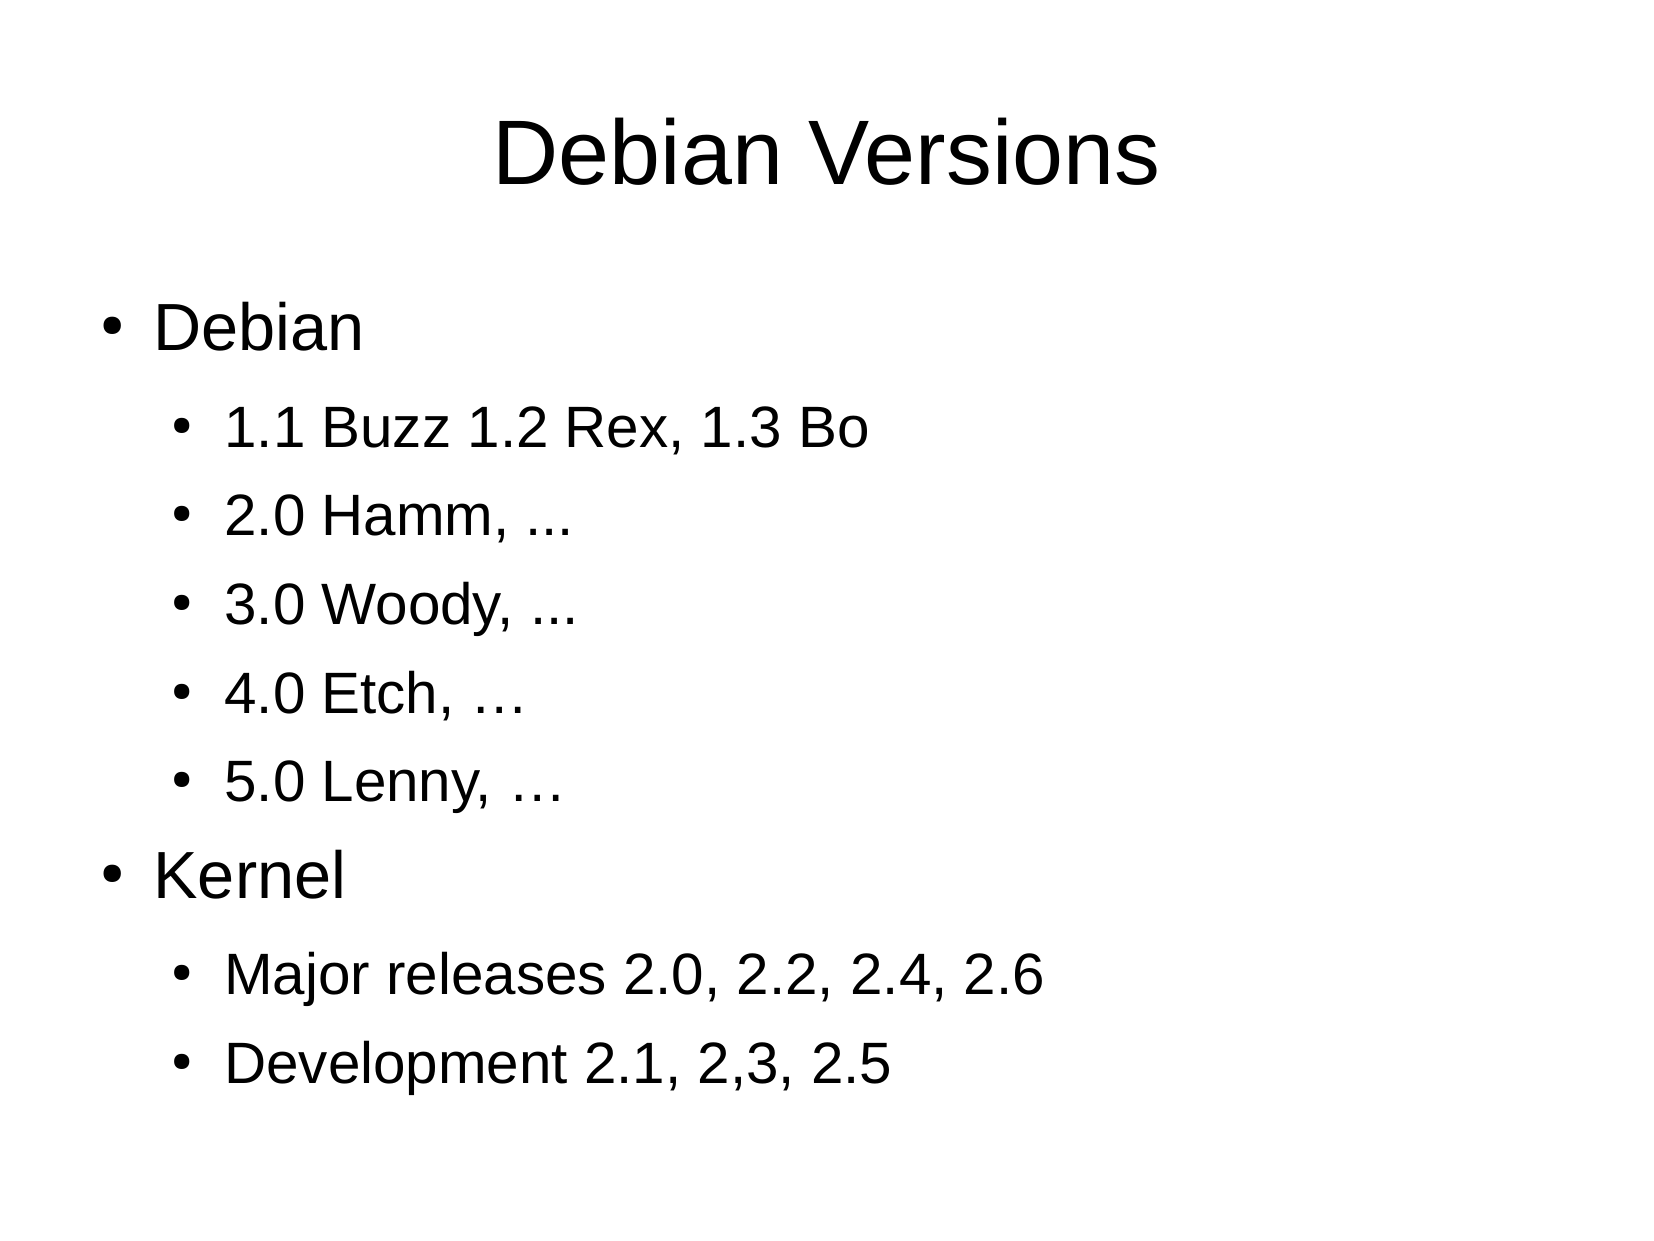

# Debian Versions
Debian
1.1 Buzz 1.2 Rex, 1.3 Bo
2.0 Hamm, ...
3.0 Woody, ...
4.0 Etch, …
5.0 Lenny, …
Kernel
Major releases 2.0, 2.2, 2.4, 2.6
Development 2.1, 2,3, 2.5